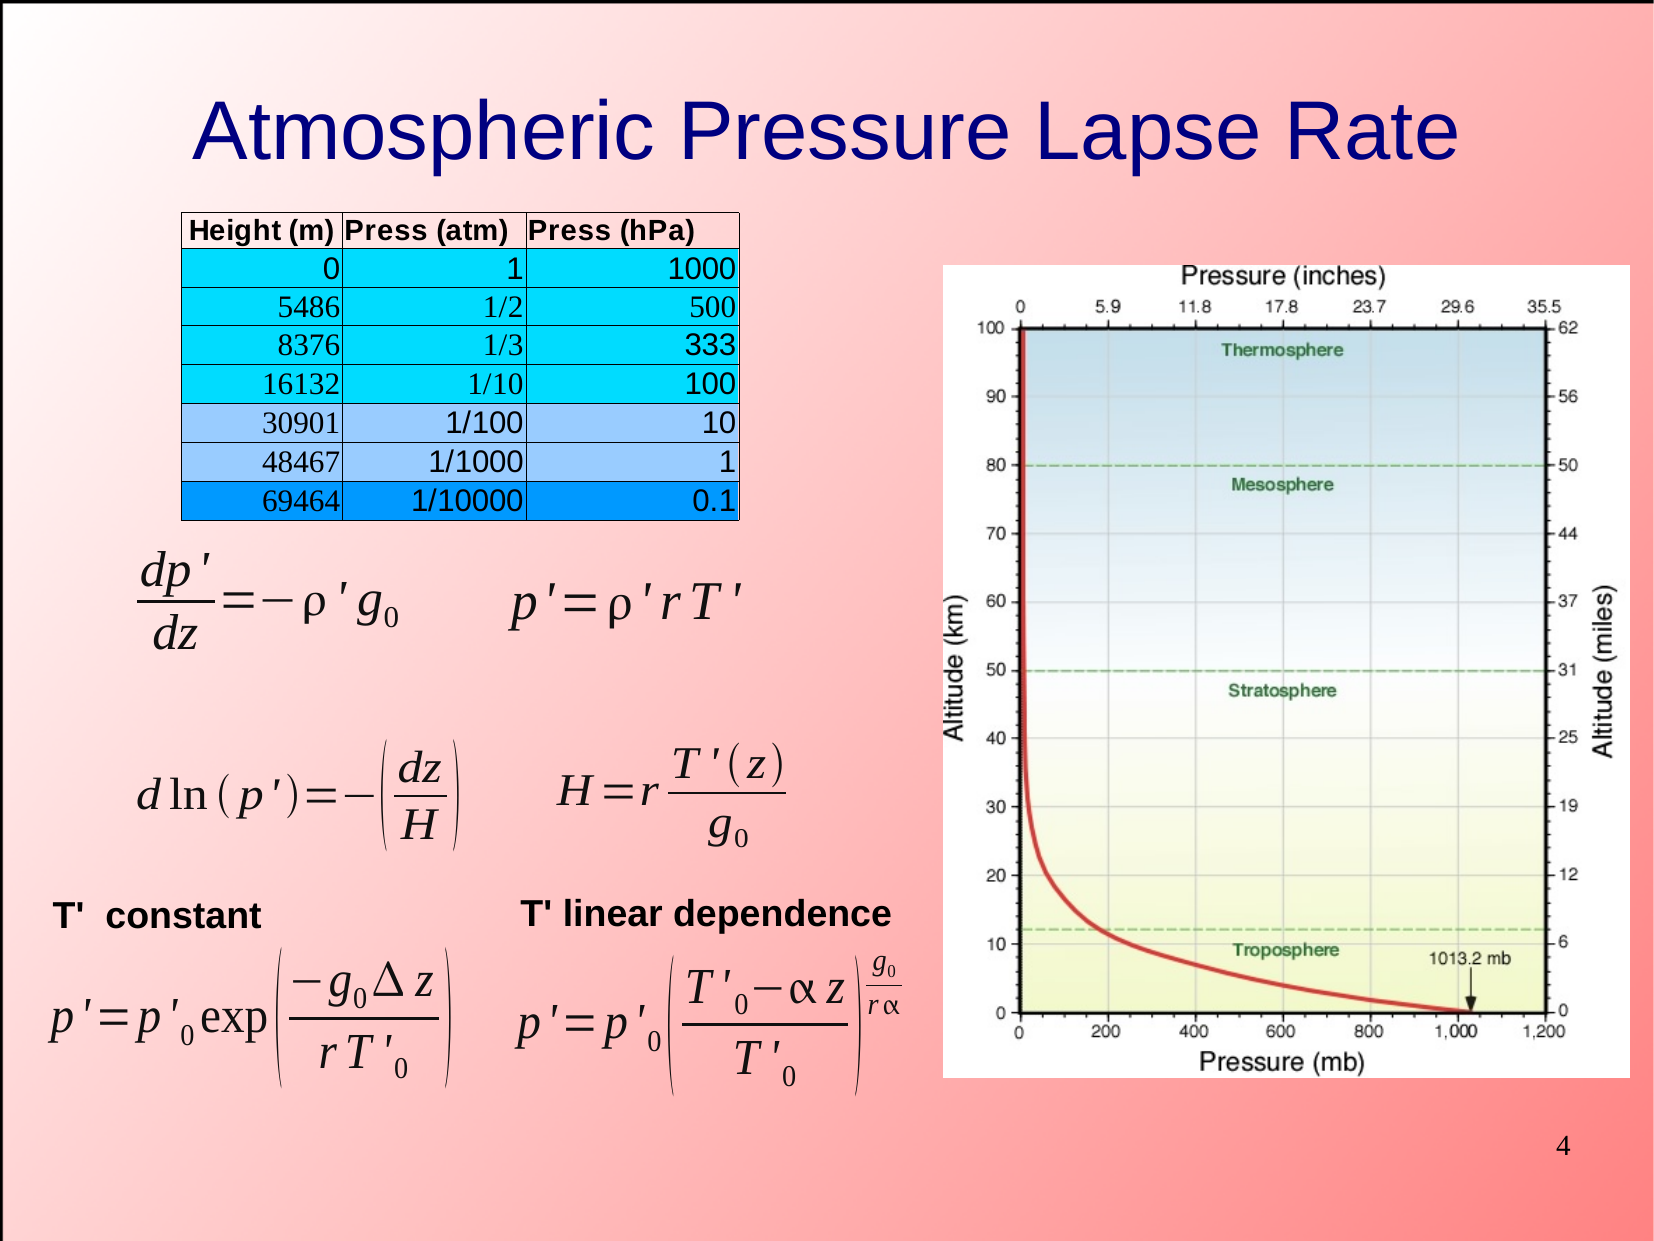

# Atmospheric Pressure Lapse Rate
T' linear dependence
T' constant
4